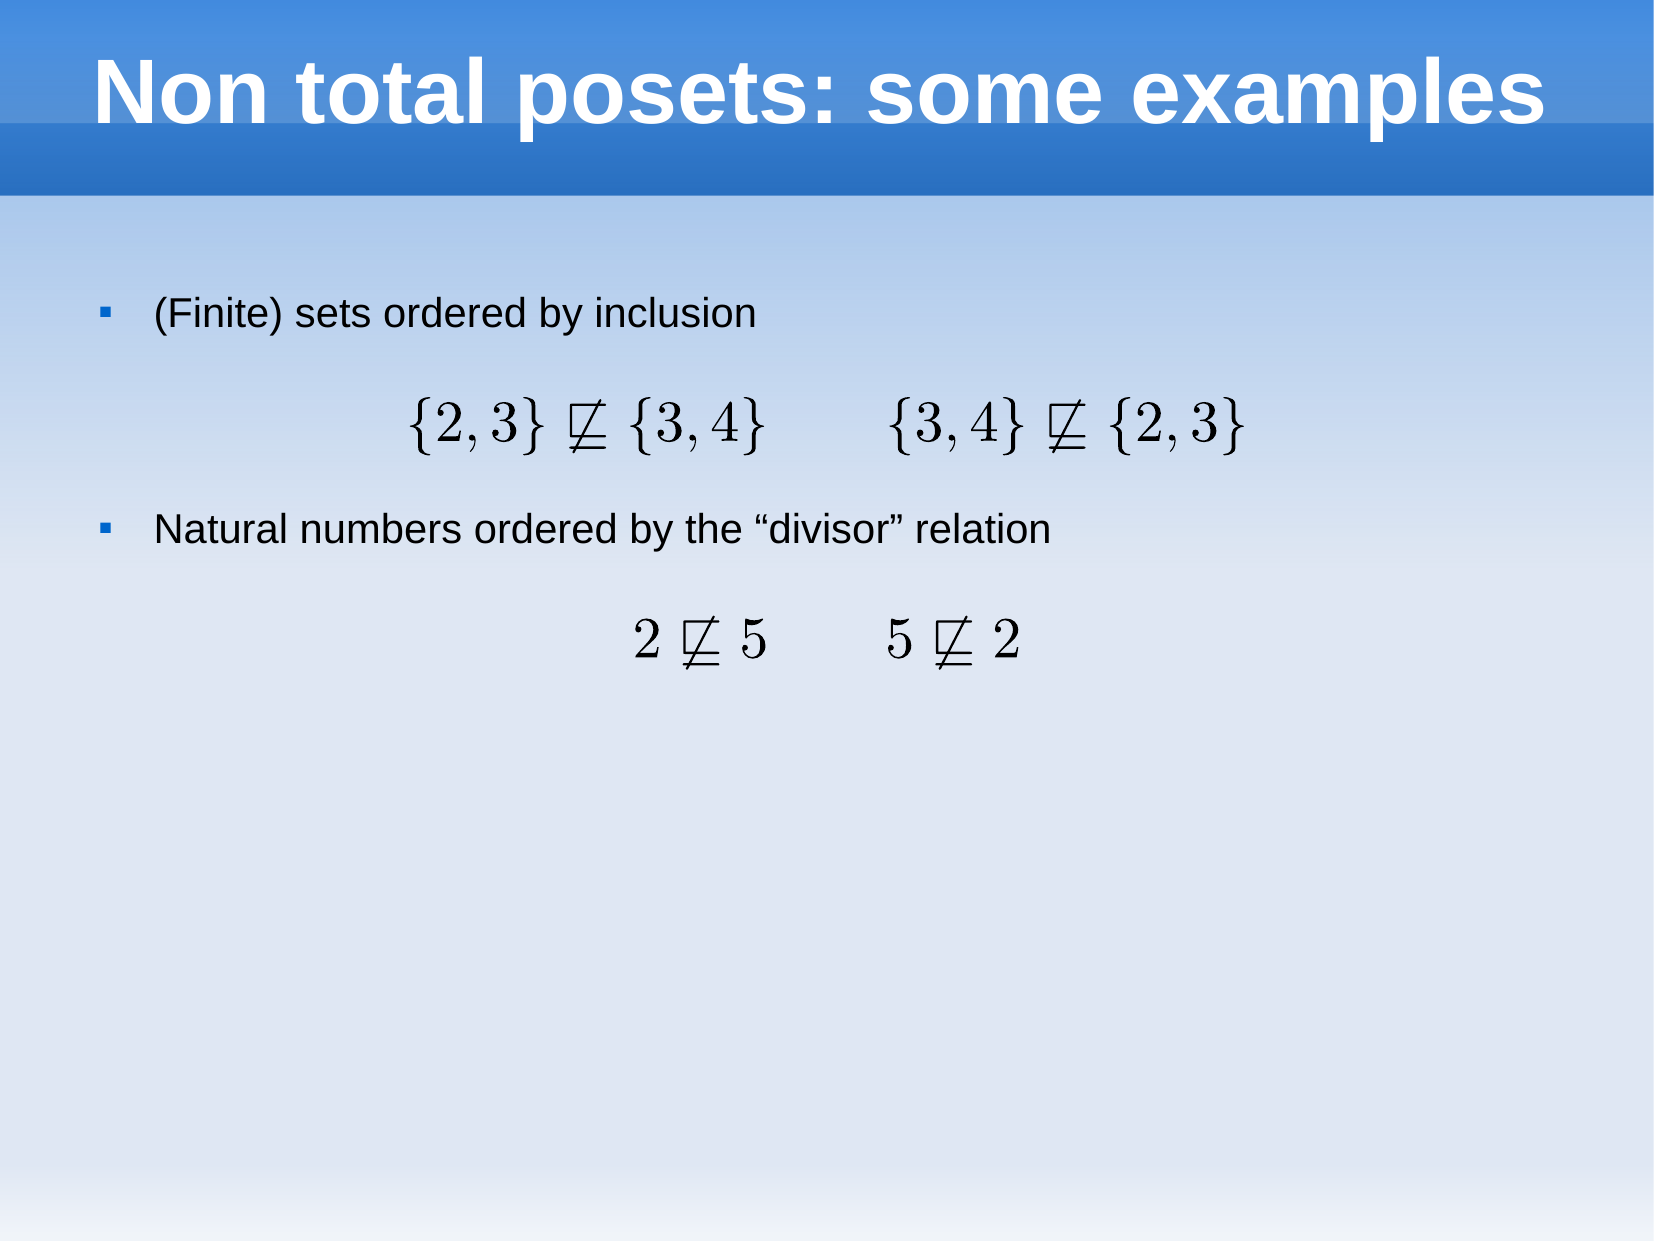

# Non total posets: some examples
(Finite) sets ordered by inclusion
Natural numbers ordered by the “divisor” relation